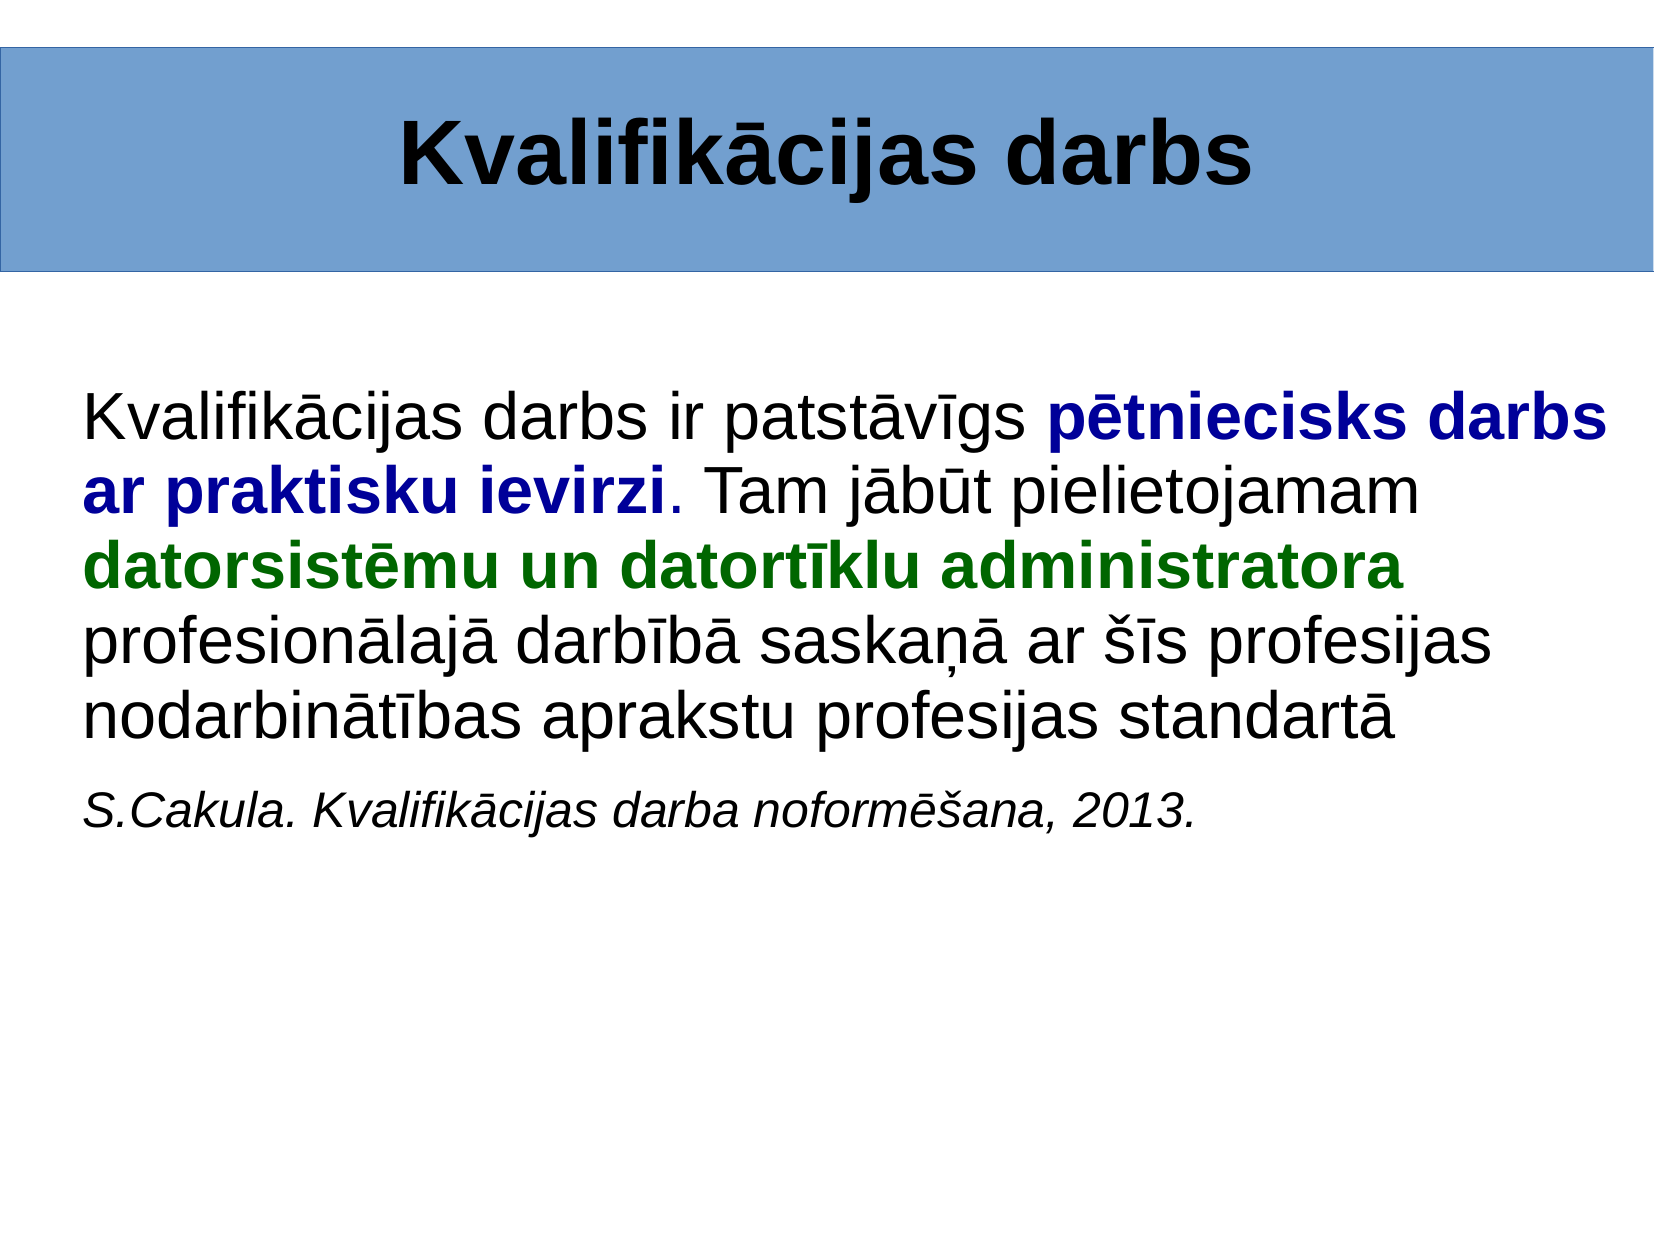

# Kvalifikācijas darbs
Kvalifikācijas darbs ir patstāvīgs pētniecisks darbs ar praktisku ievirzi. Tam jābūt pielietojamam datorsistēmu un datortīklu administratora profesionālajā darbībā saskaņā ar šīs profesijas nodarbinātības aprakstu profesijas standartā
S.Cakula. Kvalifikācijas darba noformēšana, 2013.